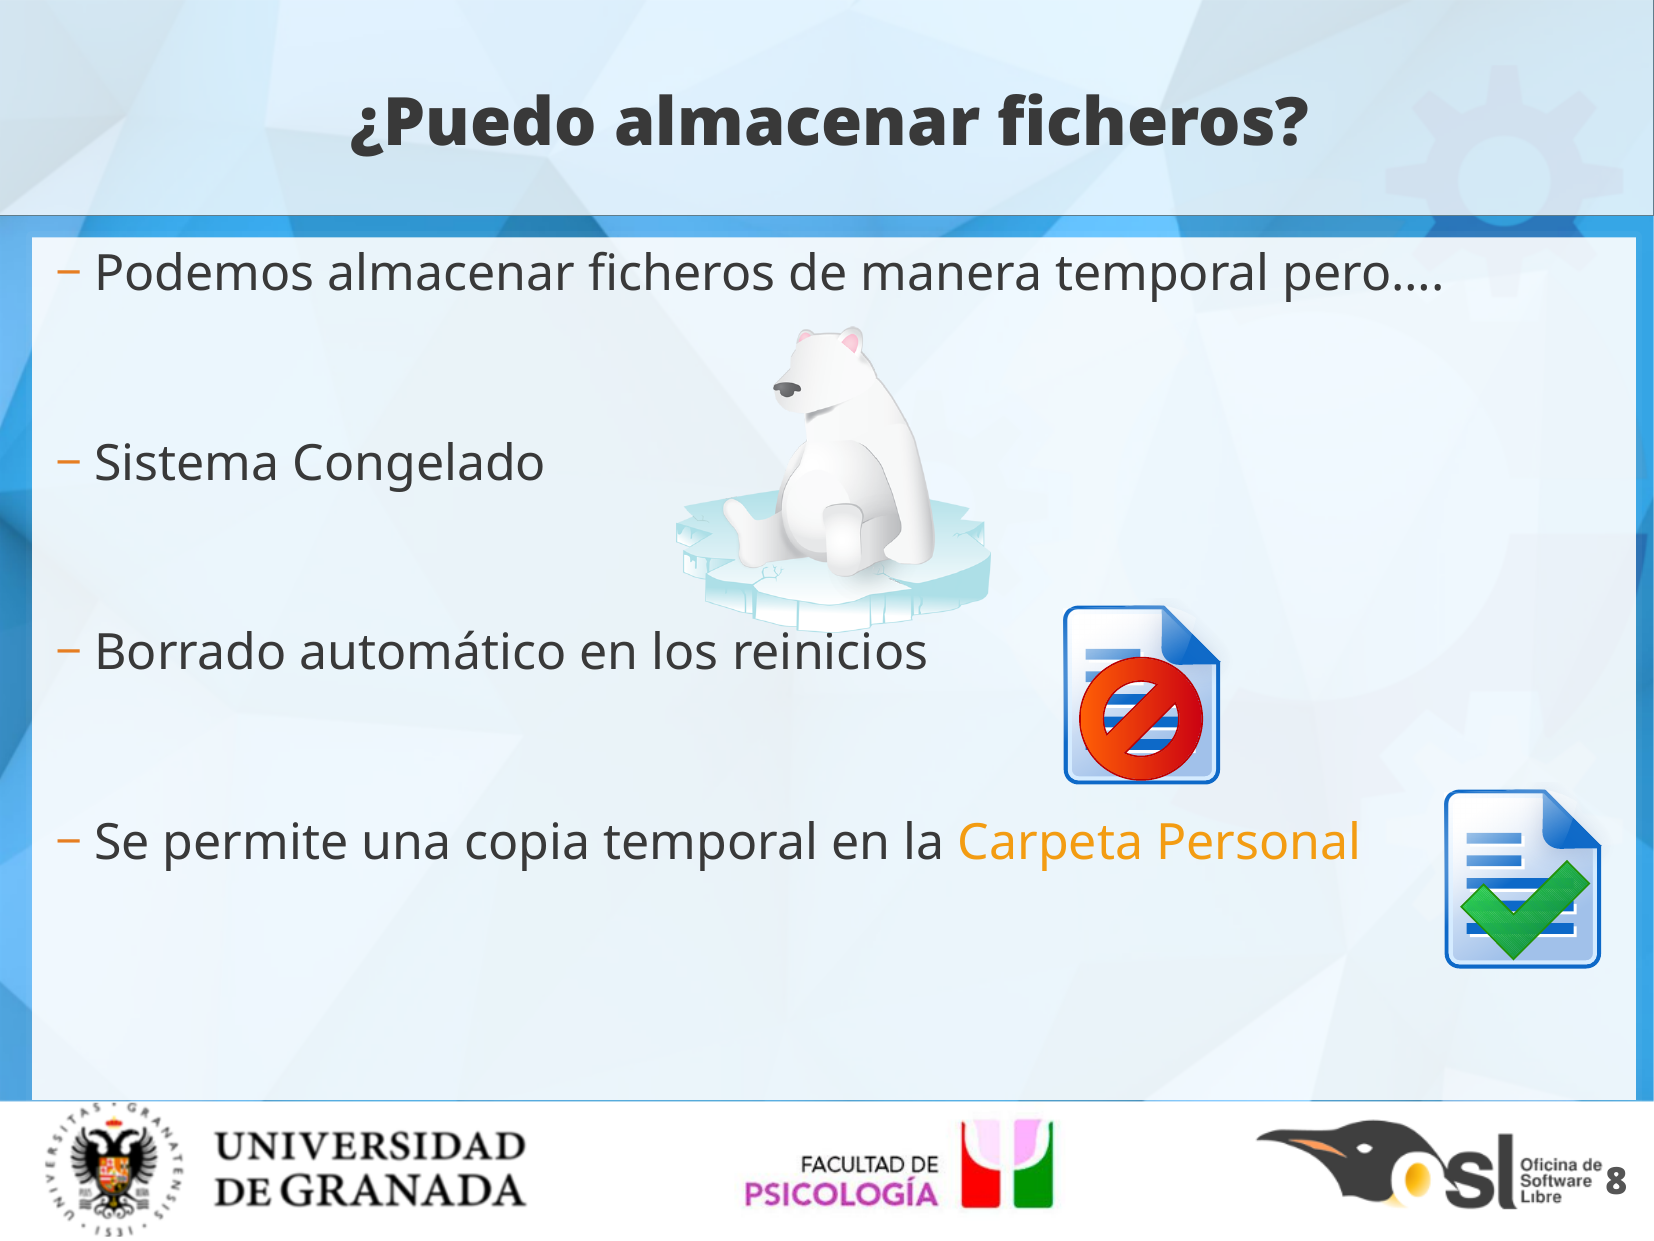

# ¿Puedo almacenar ficheros?
 Podemos almacenar ficheros de manera temporal pero….
 Sistema Congelado
 Borrado automático en los reinicios
 Se permite una copia temporal en la Carpeta Personal
8